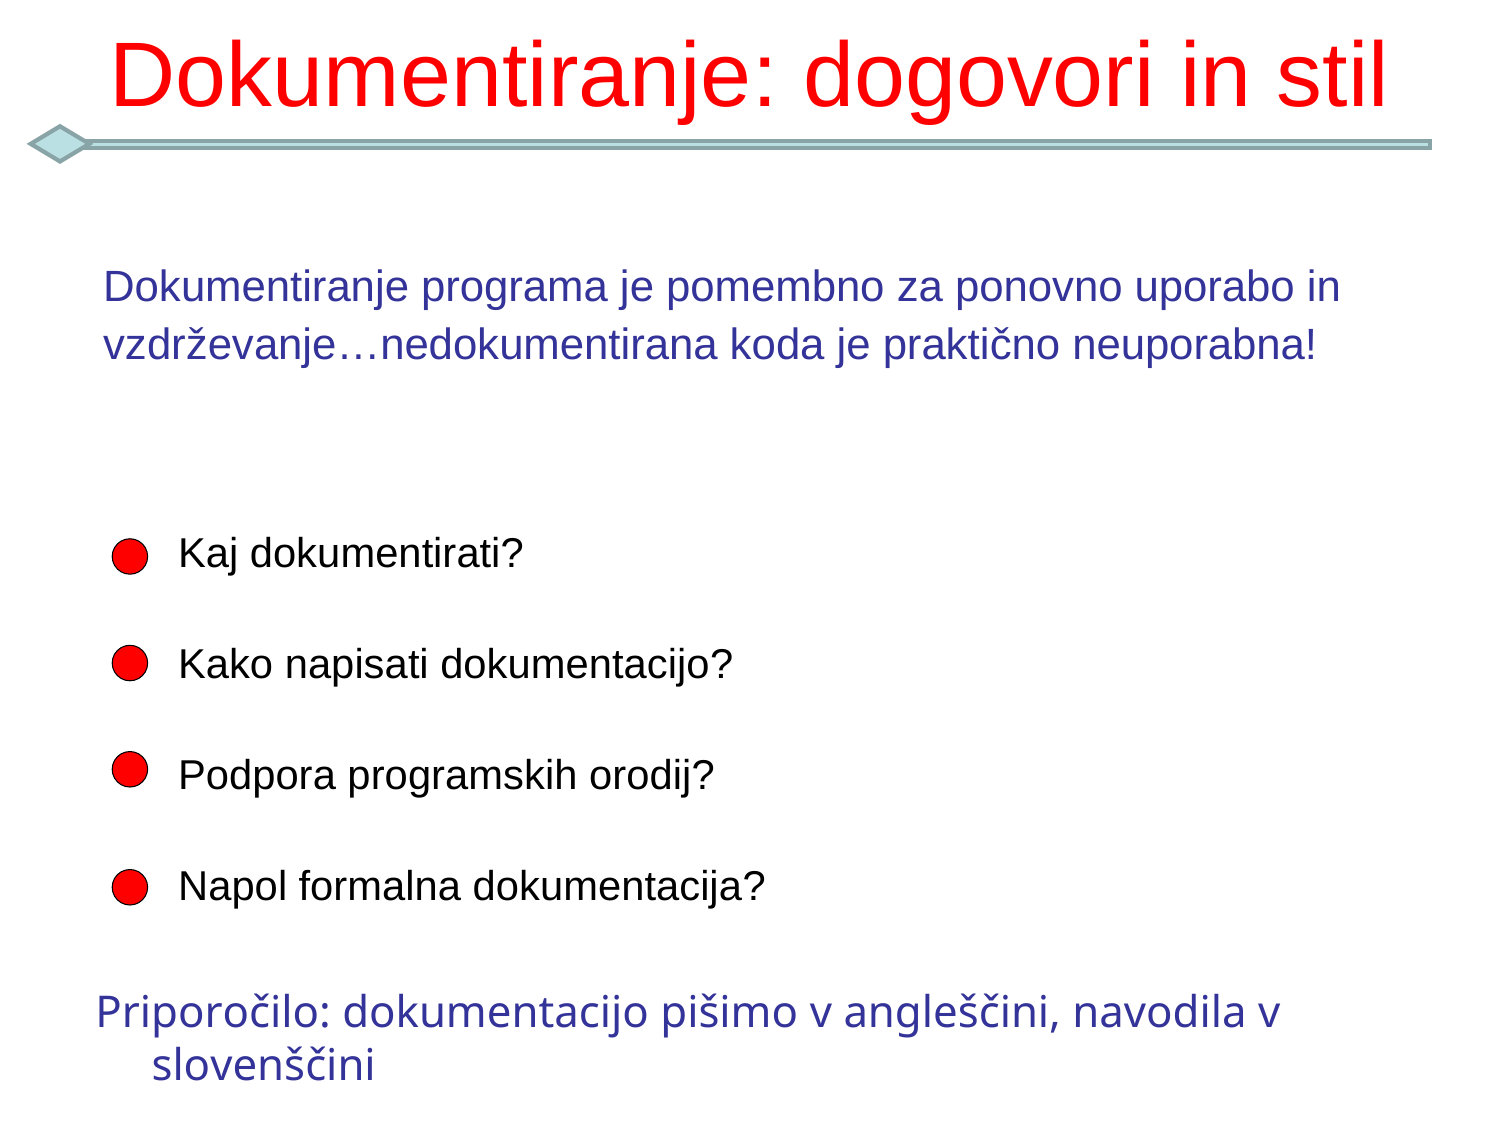

Dokumentiranje: dogovori in stil
# Dokumentiranje programa je pomembno za ponovno uporabo in
vzdrževanje…nedokumentirana koda je praktično neuporabna!
Kaj dokumentirati?
Kako napisati dokumentacijo?
Podpora programskih orodij?
Napol formalna dokumentacija?
Priporočilo: dokumentacijo pišimo v angleščini, navodila v slovenščini